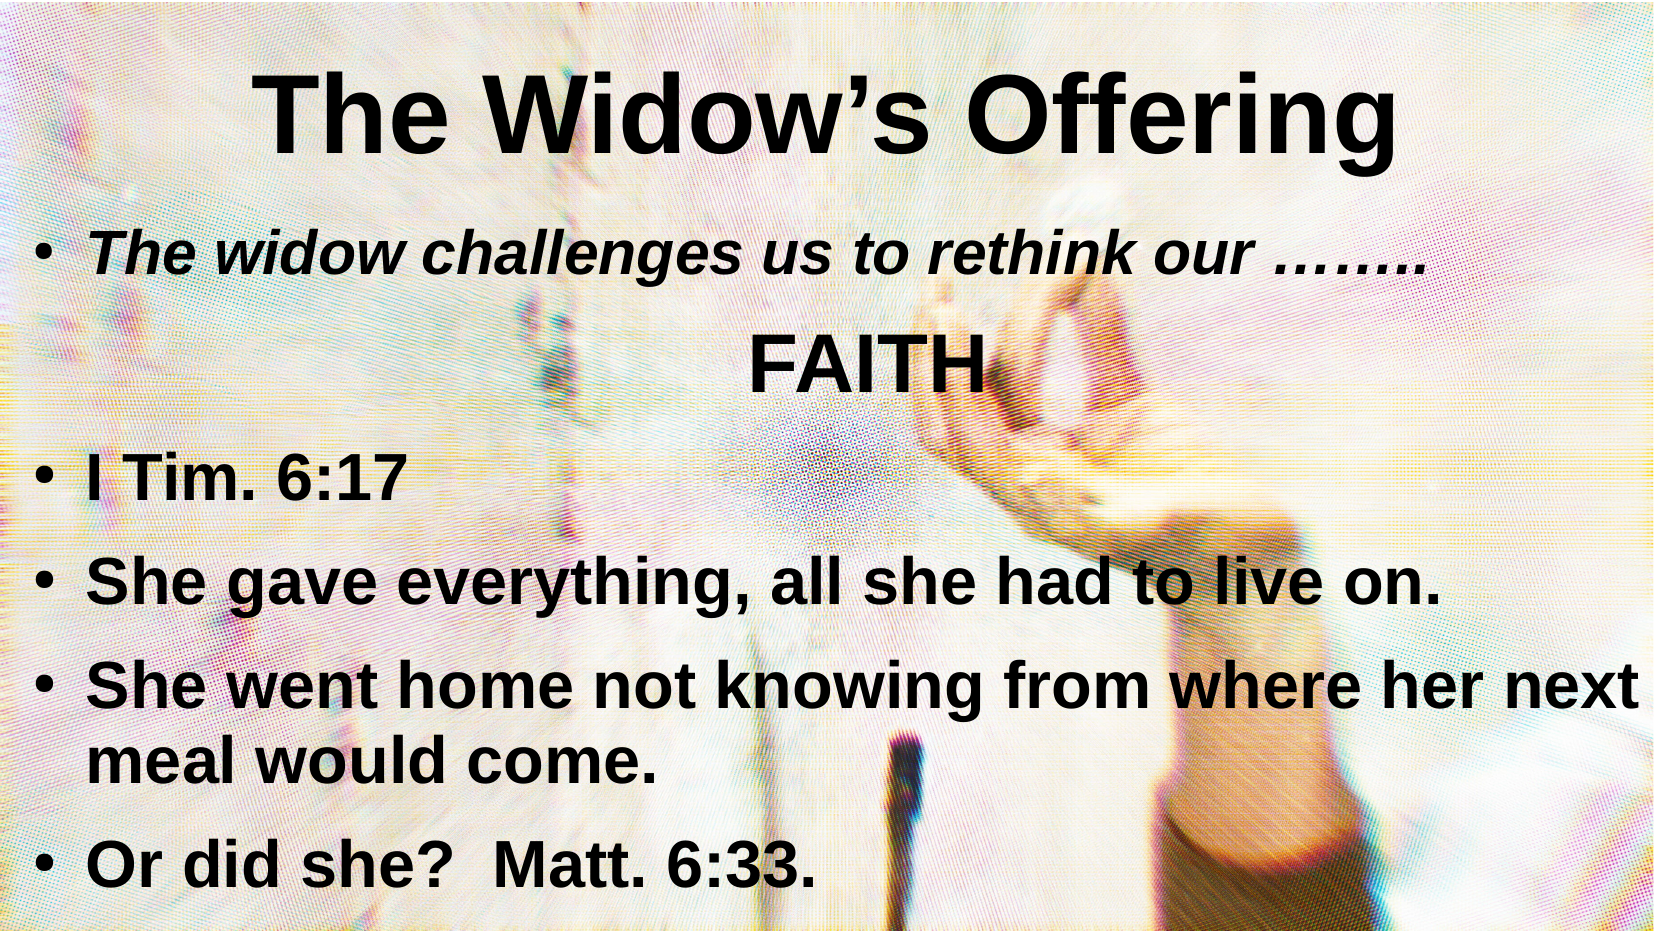

# The Widow’s Offering
The widow challenges us to rethink our ……..
FAITH
I Tim. 6:17
She gave everything, all she had to live on.
She went home not knowing from where her next meal would come.
Or did she? Matt. 6:33.